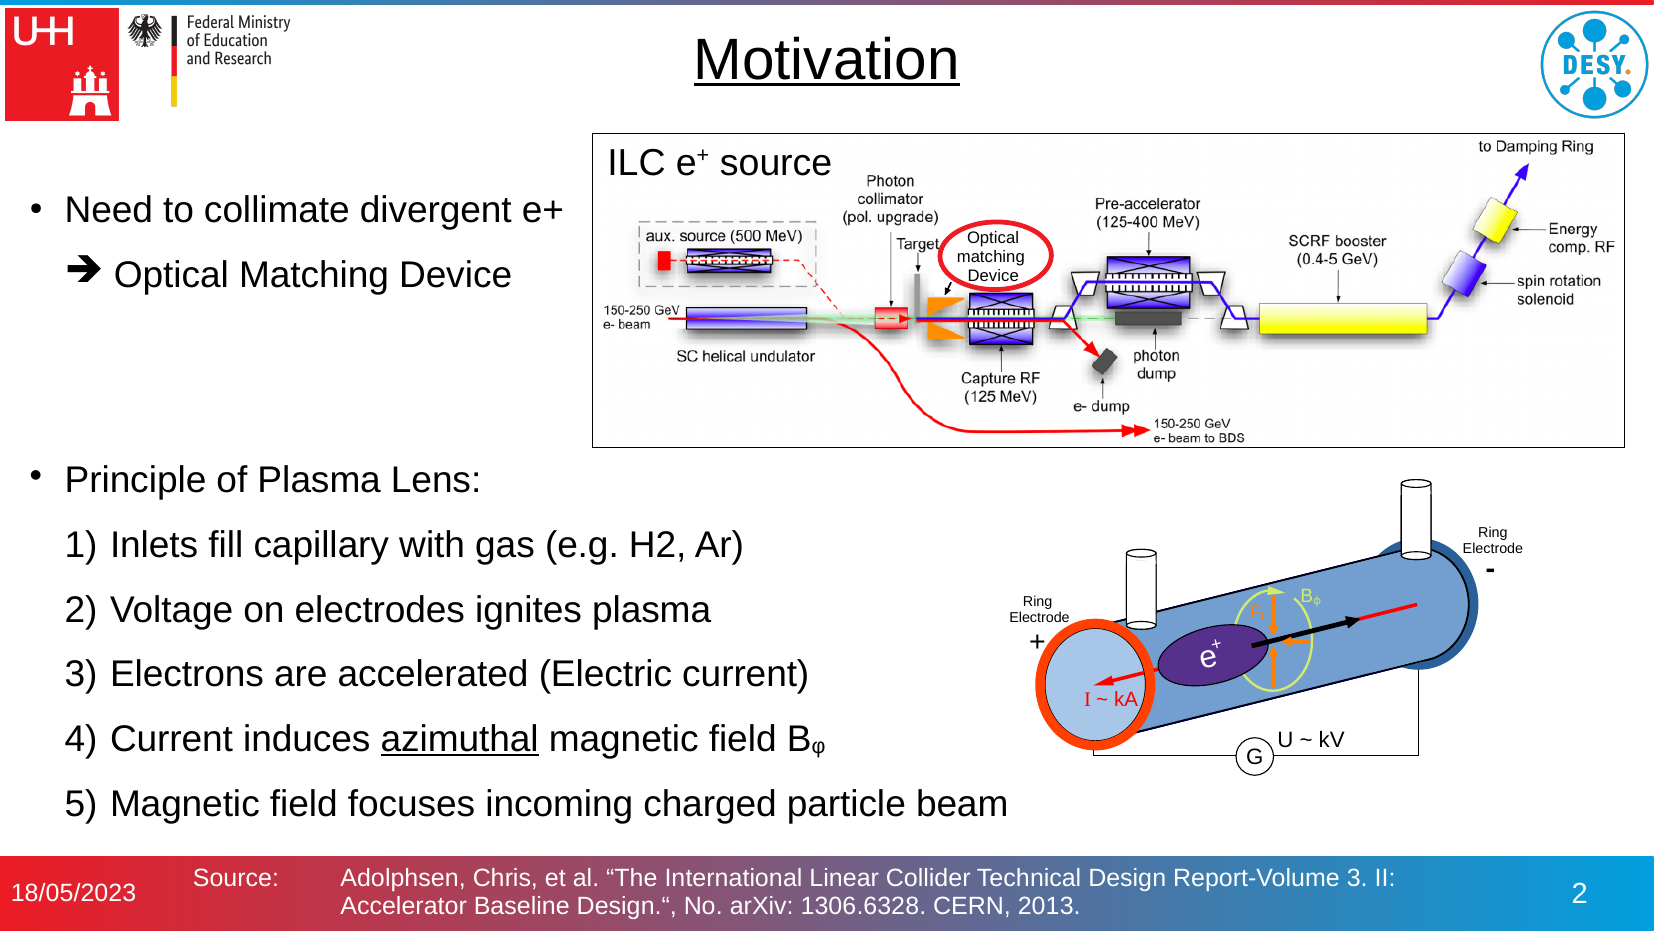

# Motivation
ILC e+ source
Optical
matching
Device
Need to collimate divergent e+
 Optical Matching Device
Principle of Plasma Lens:
 Inlets fill capillary with gas (e.g. H2, Ar)
 Voltage on electrodes ignites plasma
 Electrons are accelerated (Electric current)
 Current induces azimuthal magnetic field Bφ
 Magnetic field focuses incoming charged particle beam
18/05/2023
2
Source:	Adolphsen, Chris, et al. “The International Linear Collider Technical Design Report-Volume 3. II: 			Accelerator Baseline Design.“, No. arXiv: 1306.6328. CERN, 2013.